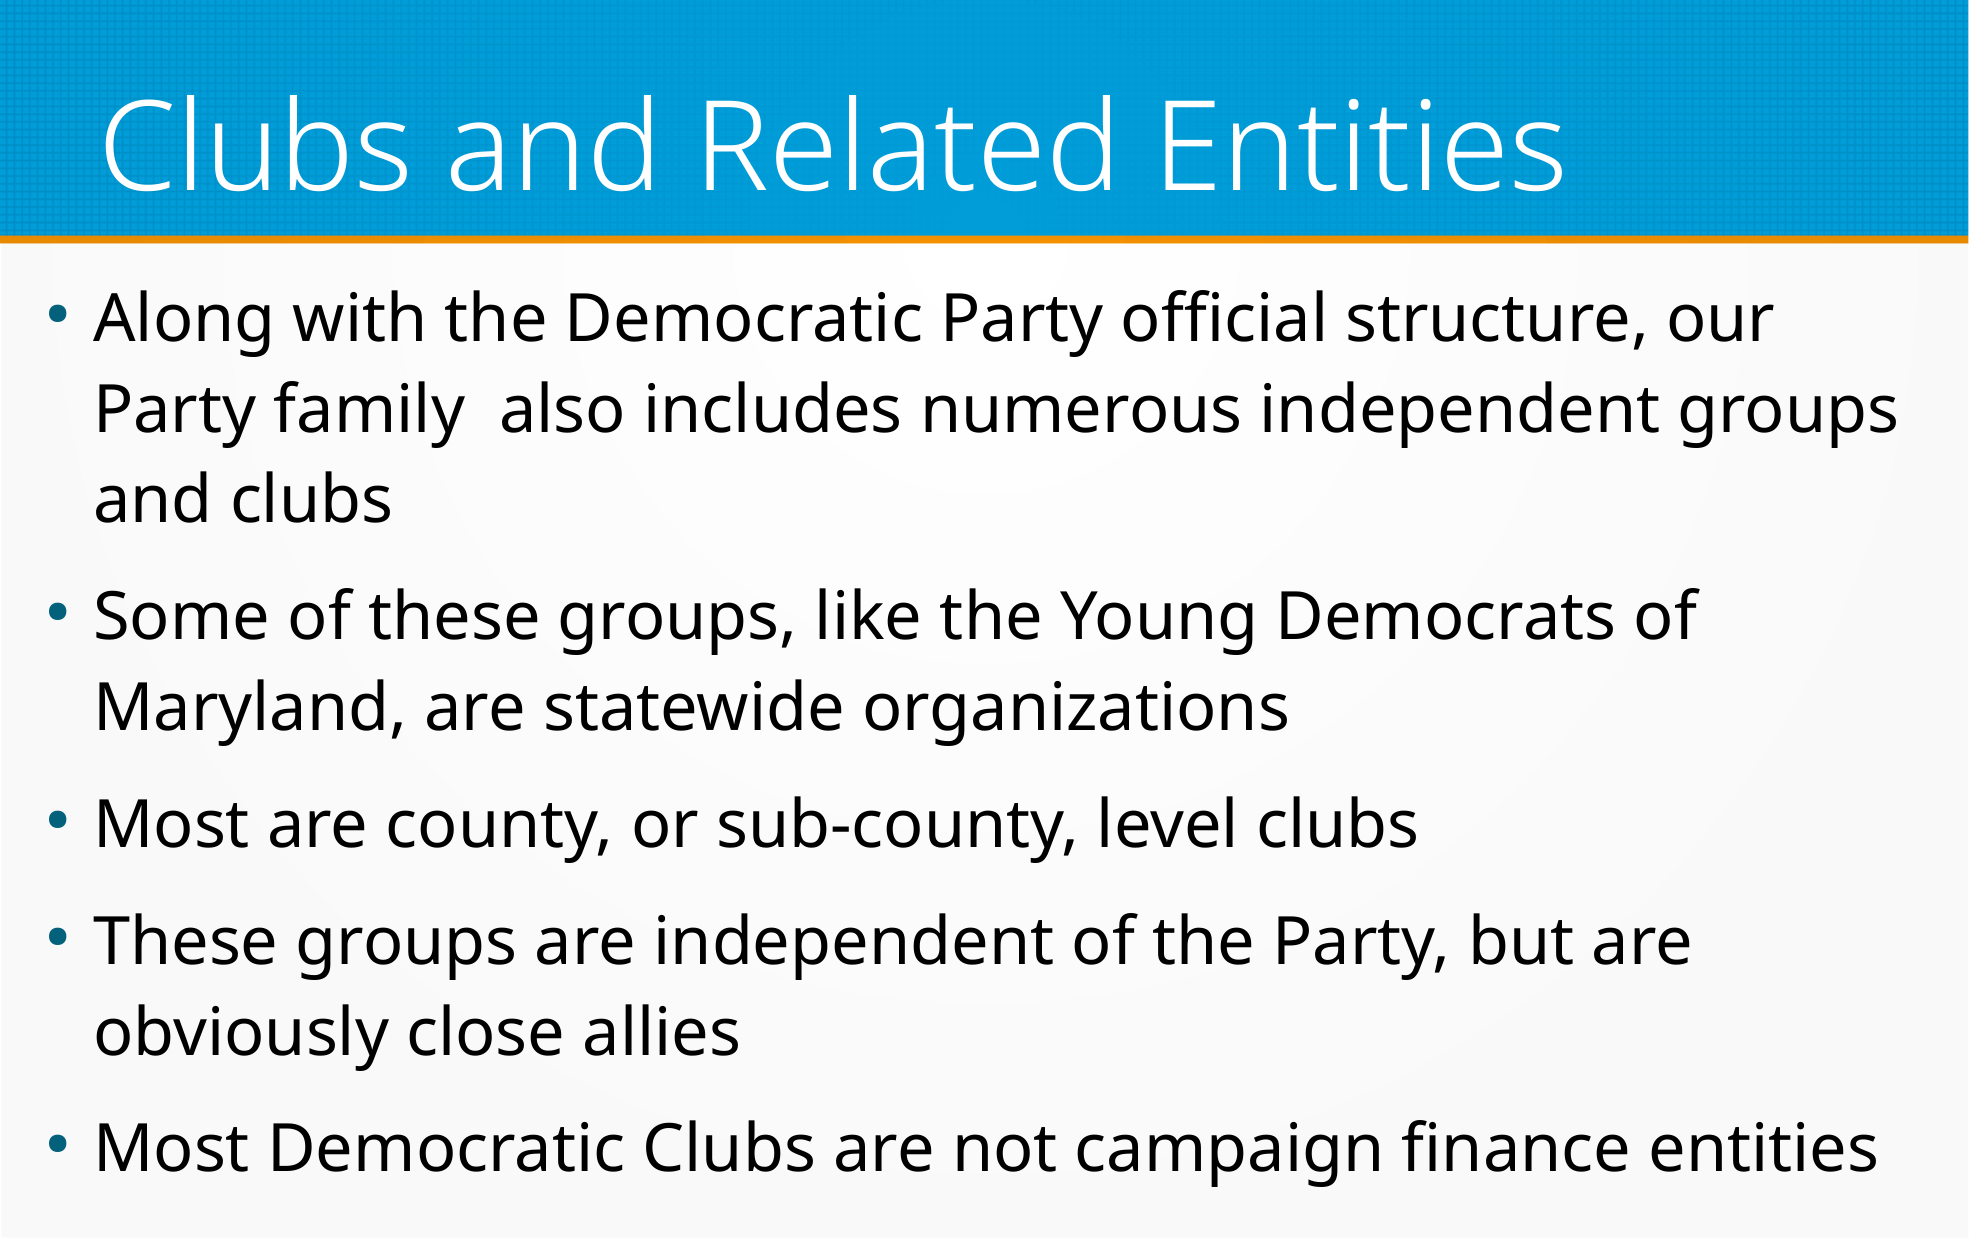

# Clubs and Related Entities
Along with the Democratic Party official structure, our Party family also includes numerous independent groups and clubs
Some of these groups, like the Young Democrats of Maryland, are statewide organizations
Most are county, or sub-county, level clubs
These groups are independent of the Party, but are obviously close allies
Most Democratic Clubs are not campaign finance entities